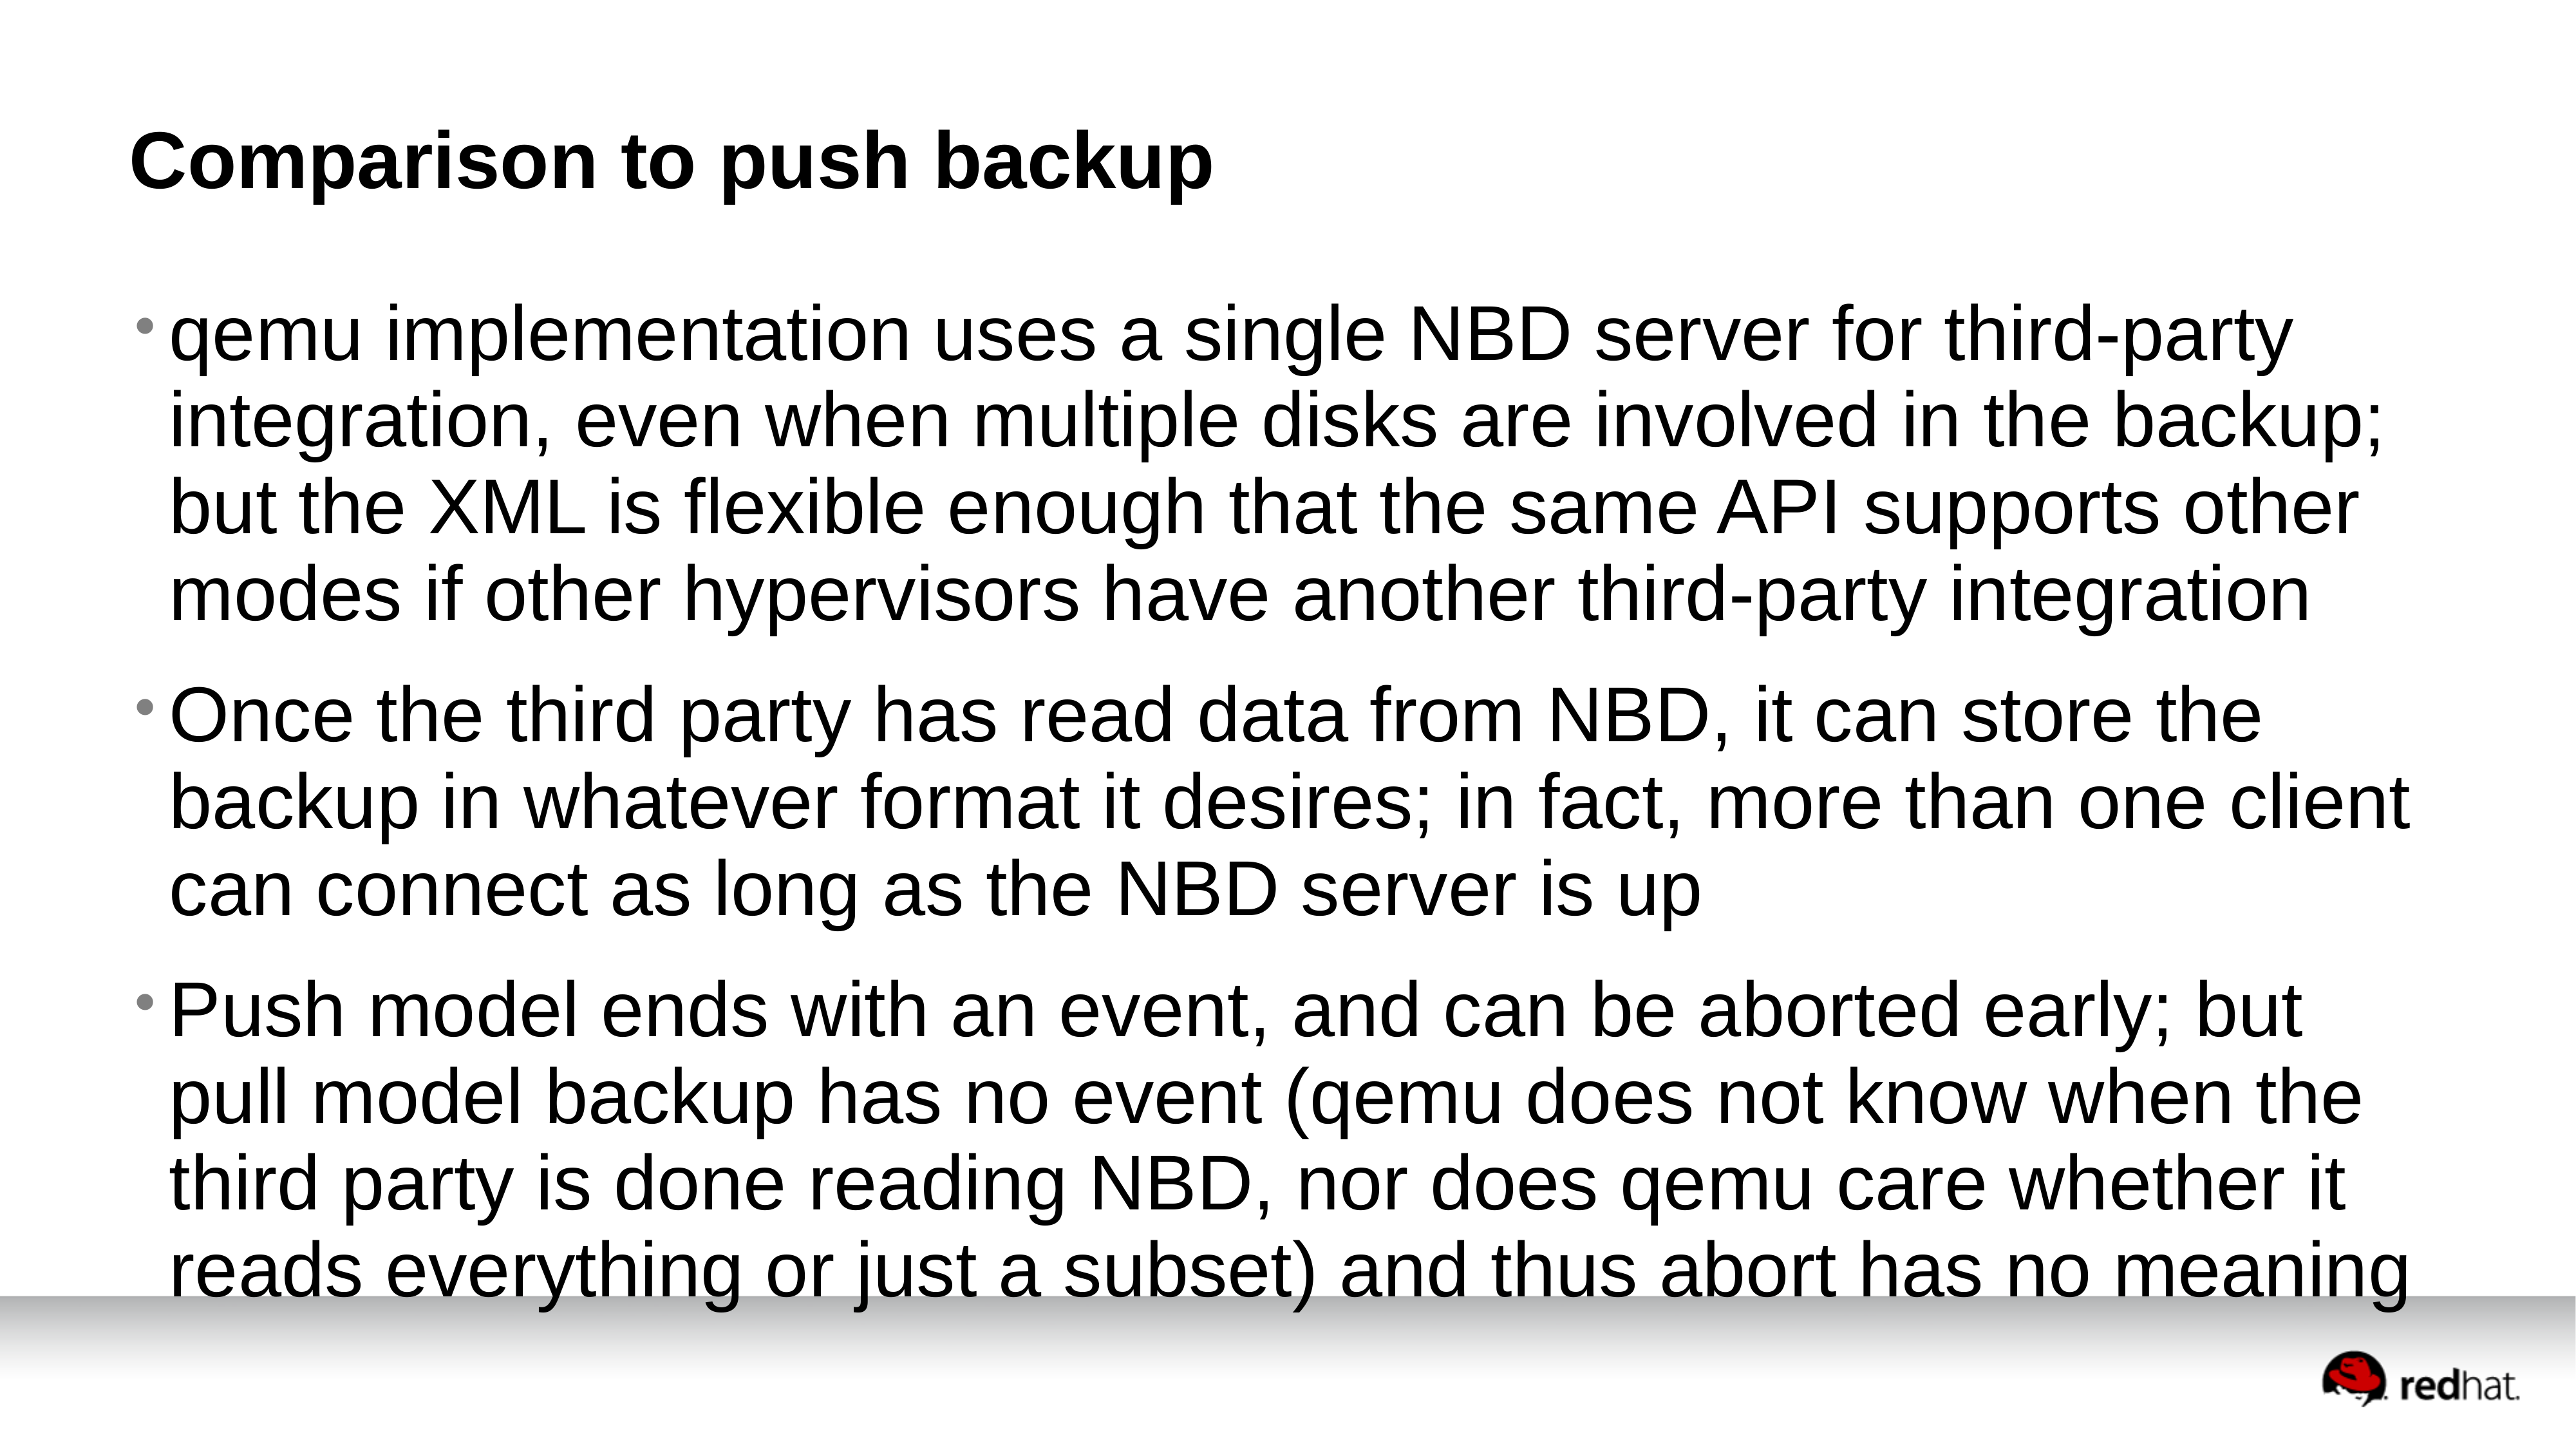

# Comparison to push backup
qemu implementation uses a single NBD server for third-party integration, even when multiple disks are involved in the backup; but the XML is flexible enough that the same API supports other modes if other hypervisors have another third-party integration
Once the third party has read data from NBD, it can store the backup in whatever format it desires; in fact, more than one client can connect as long as the NBD server is up
Push model ends with an event, and can be aborted early; but pull model backup has no event (qemu does not know when the third party is done reading NBD, nor does qemu care whether it reads everything or just a subset) and thus abort has no meaning